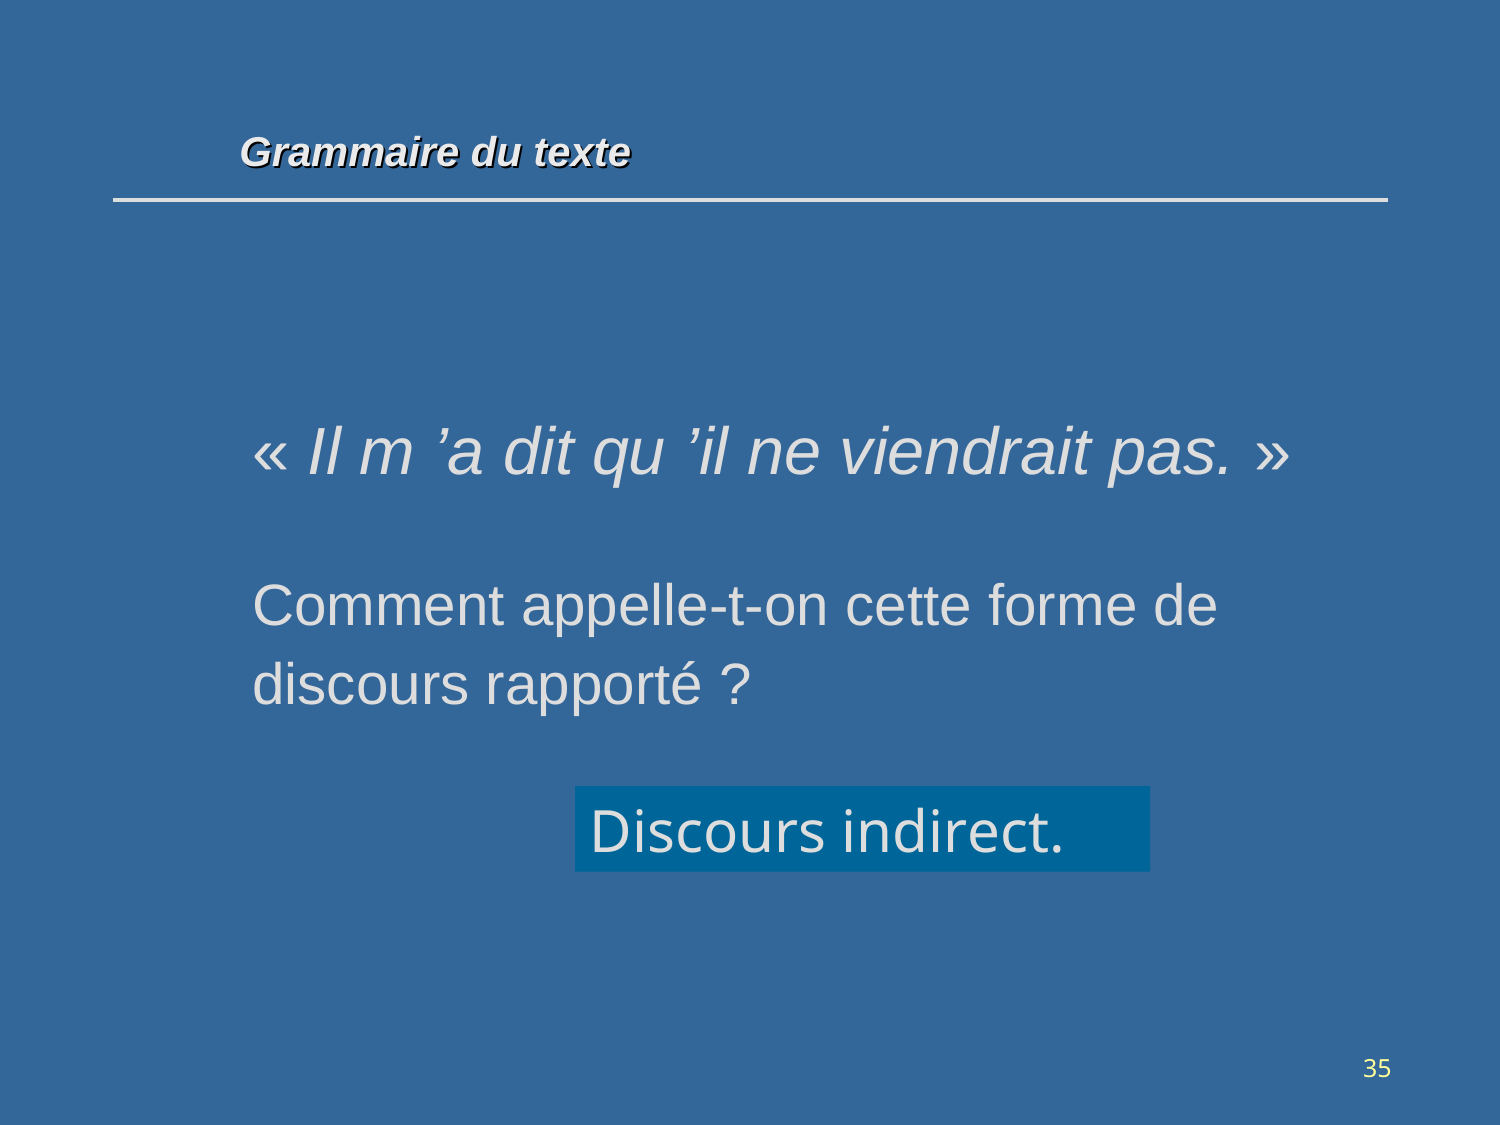

Grammaire du texte
« Il m ’a dit qu ’il ne viendrait pas. »
Comment appelle-t-on cette forme de discours rapporté ?
Discours indirect.
35